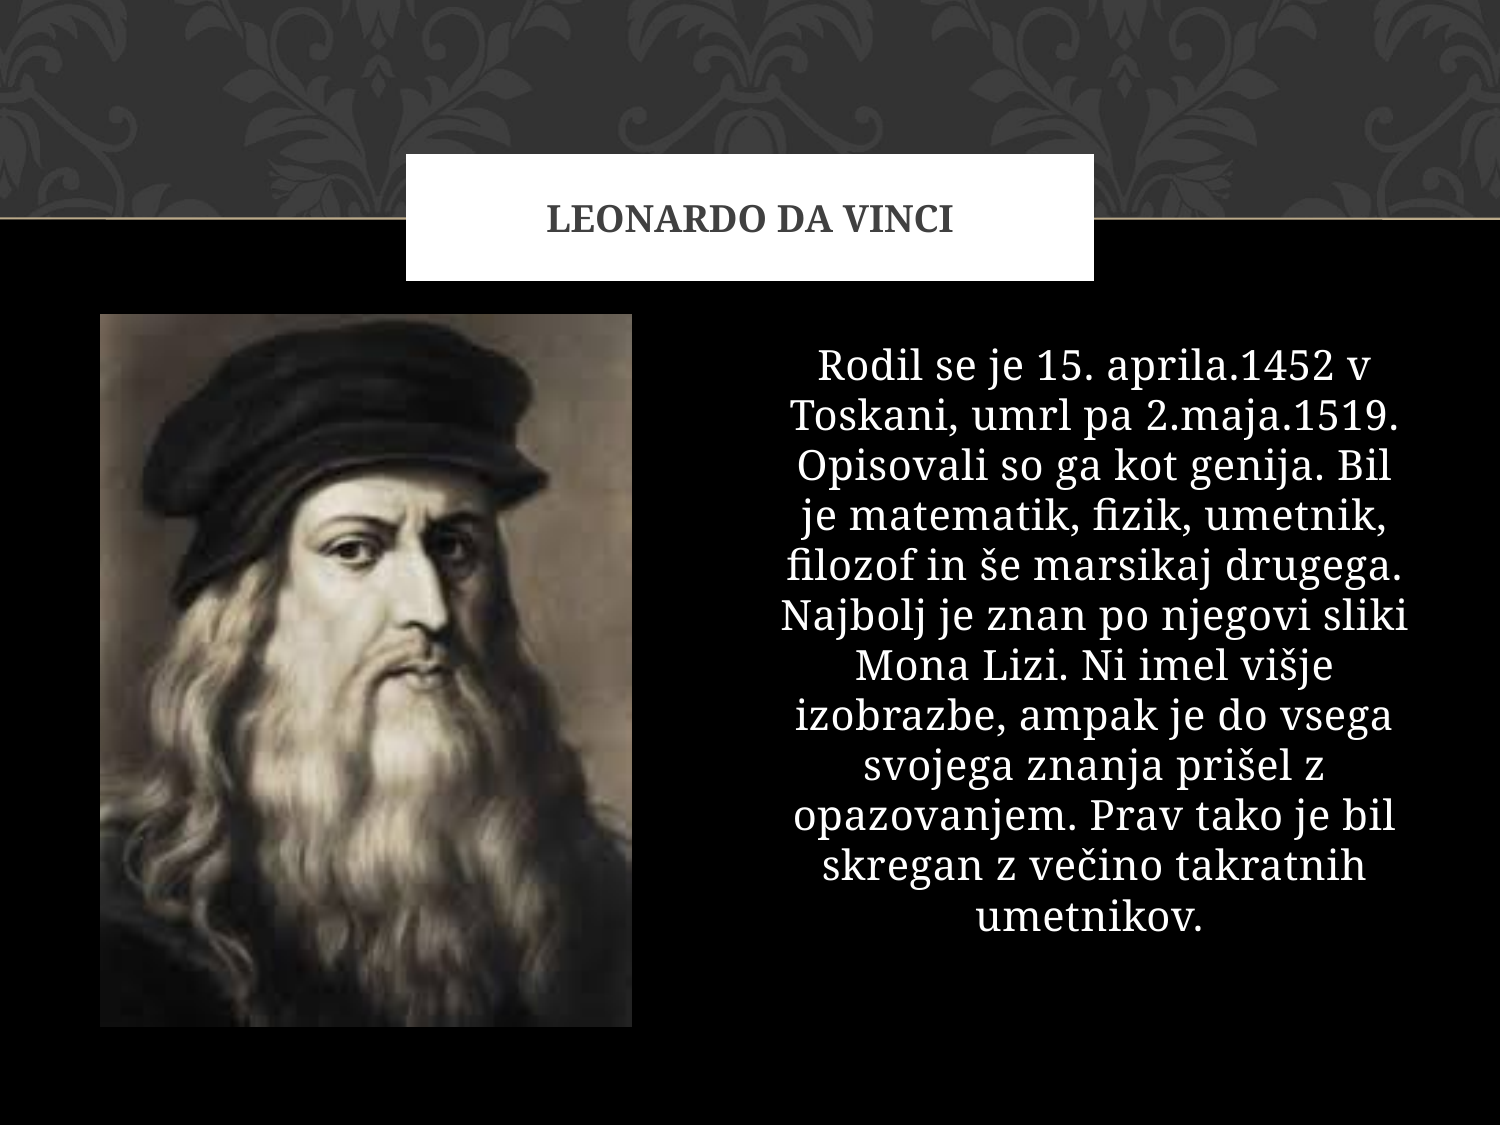

LEONARDO DA VINCI
# Rodil se je 15. aprila.1452 v Toskani, umrl pa 2.maja.1519. Opisovali so ga kot genija. Bil je matematik, fizik, umetnik, filozof in še marsikaj drugega. Najbolj je znan po njegovi sliki Mona Lizi. Ni imel višje izobrazbe, ampak je do vsega svojega znanja prišel z opazovanjem. Prav tako je bil skregan z večino takratnih umetnikov.